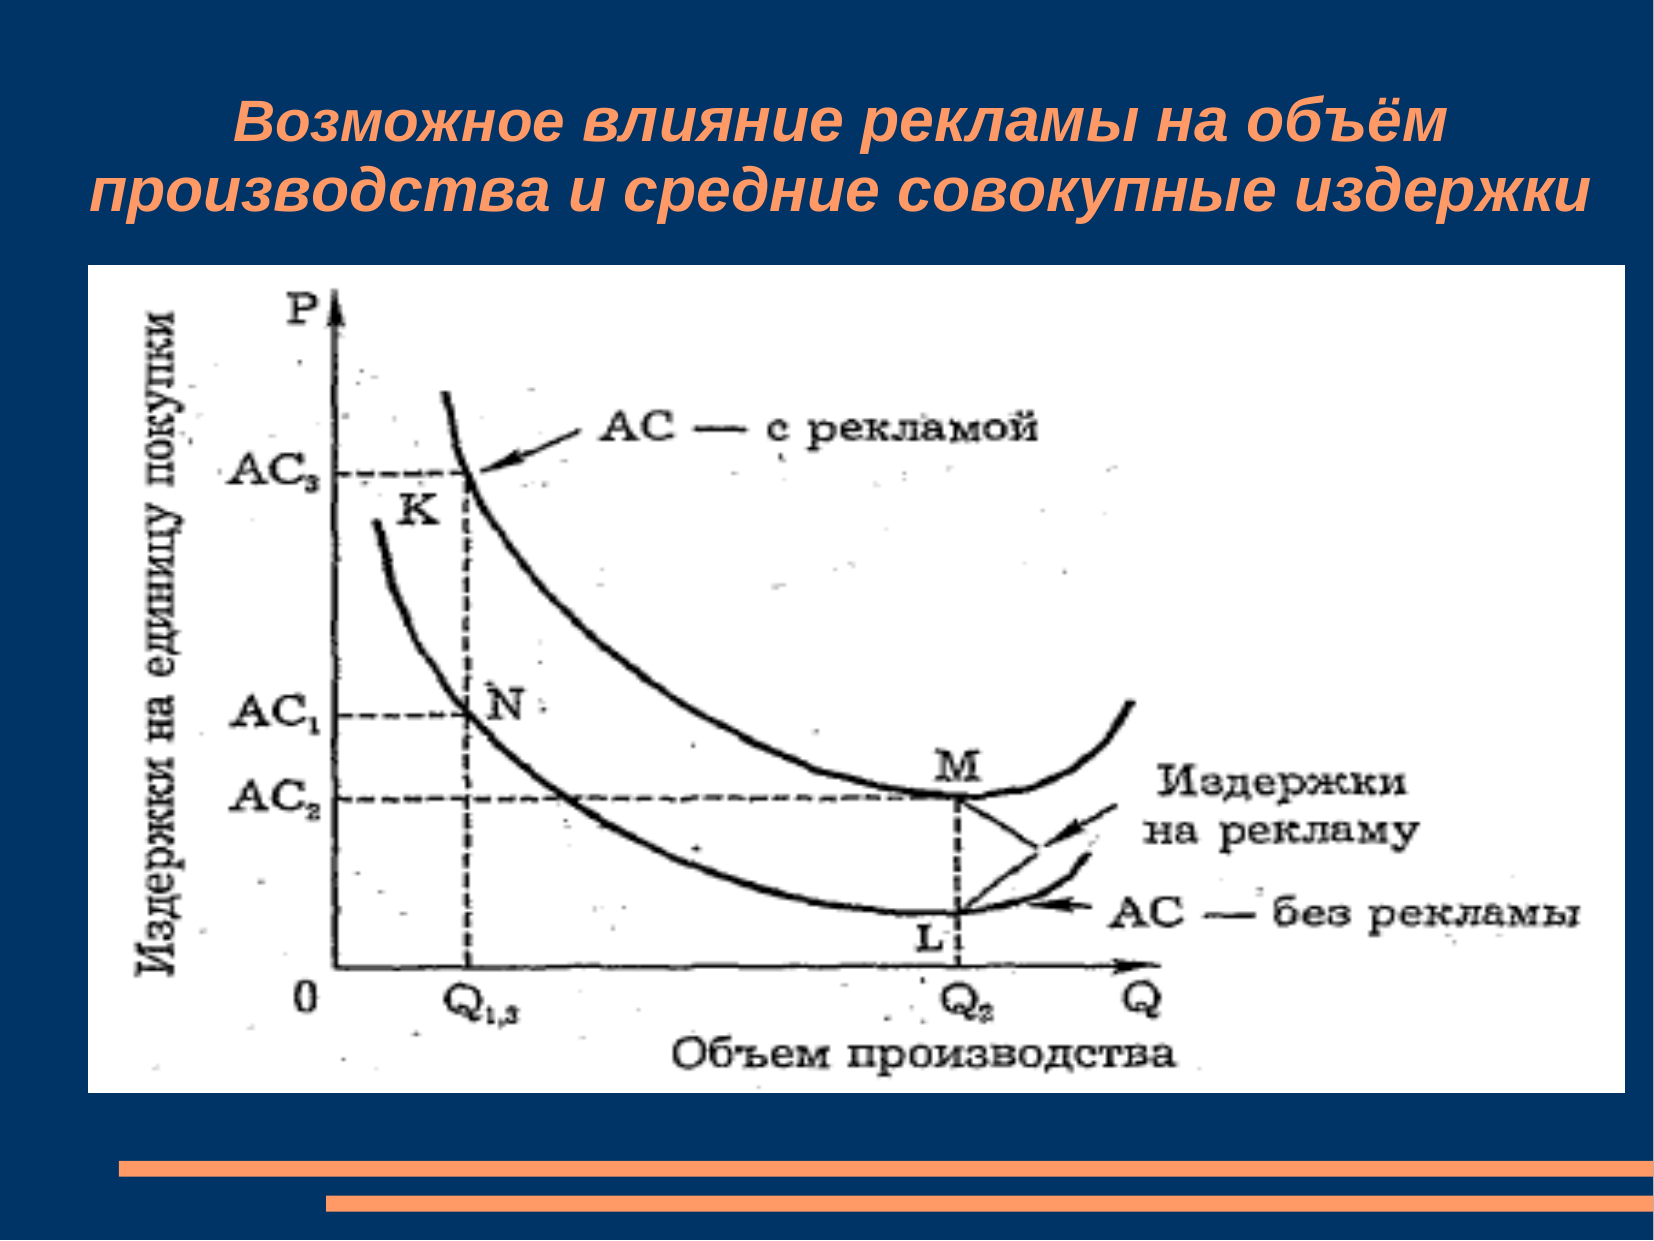

# Возможное влияние рекламы на объём производства и средние совокупные издержки